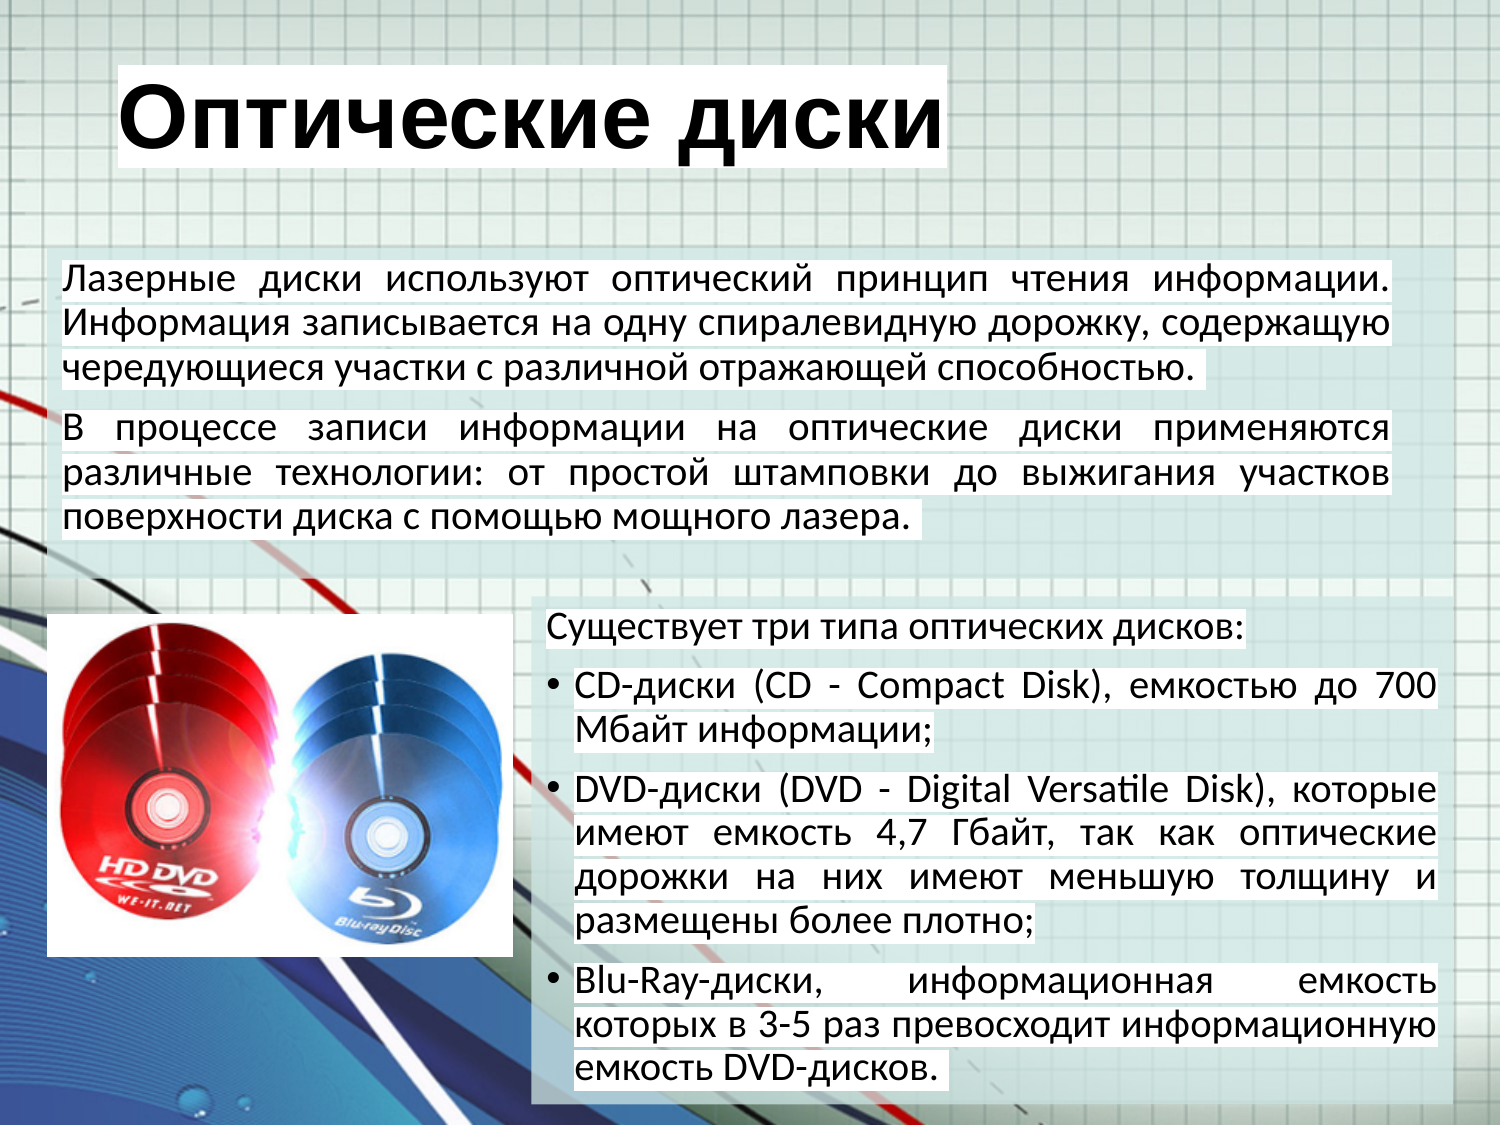

# Оптические диски
Лазерные диски используют оптический принцип чтения информации. Информация записывается на одну спиралевидную дорожку, содержащую чередующиеся участки с различной отражающей способностью.
В процессе записи информации на оптические диски применяются различные технологии: от простой штамповки до выжигания участков поверхности диска с помощью мощного лазера.
Существует три типа оптических дисков:
CD-диски (CD - Compact Disk), емкостью до 700 Мбайт информации;
DVD-диски (DVD - Digital Versatile Disk), которые имеют емкость 4,7 Гбайт, так как оптические дорожки на них имеют меньшую толщину и размещены более плотно;
Blu-Ray-диски, информационная емкость которых в 3-5 раз превосходит информационную емкость DVD-дисков.